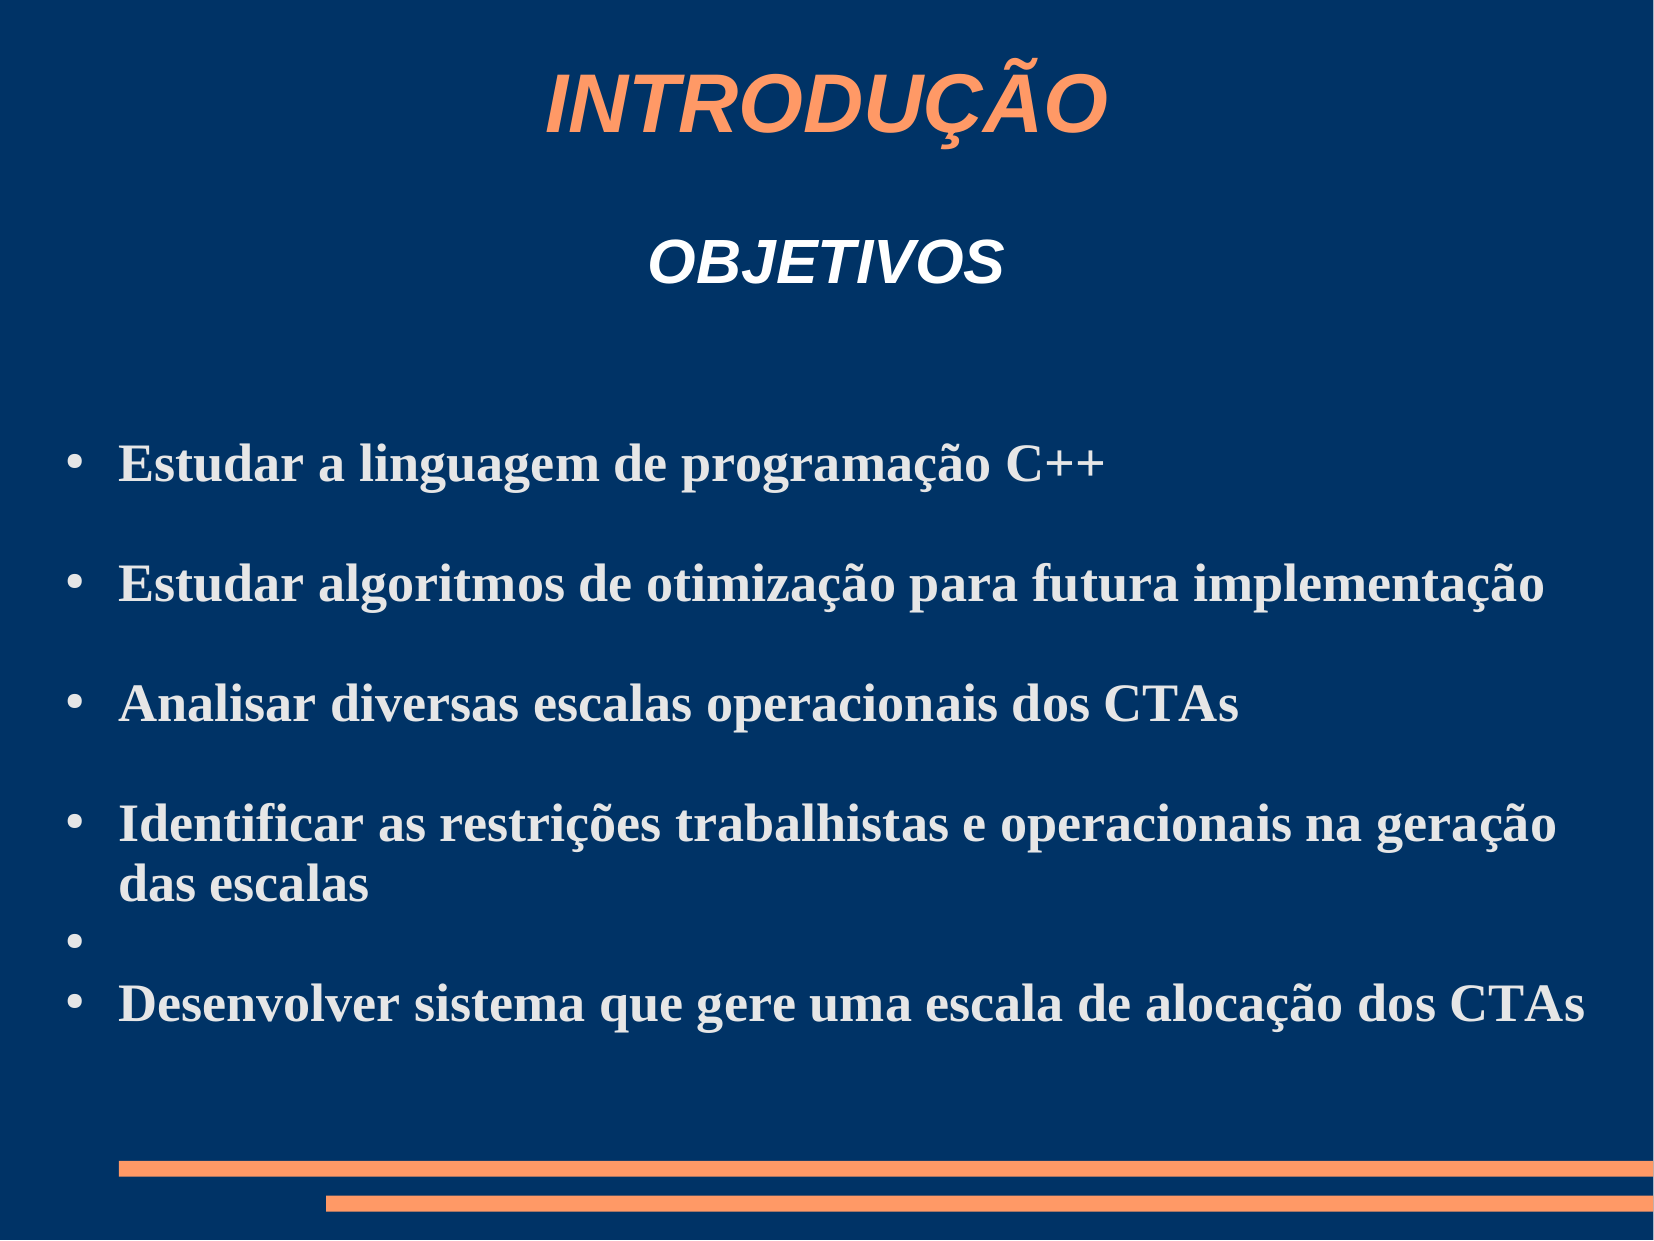

# INTRODUÇÃO
OBJETIVOS
Estudar a linguagem de programação C++
Estudar algoritmos de otimização para futura implementação
Analisar diversas escalas operacionais dos CTAs
Identificar as restrições trabalhistas e operacionais na geração das escalas
Desenvolver sistema que gere uma escala de alocação dos CTAs